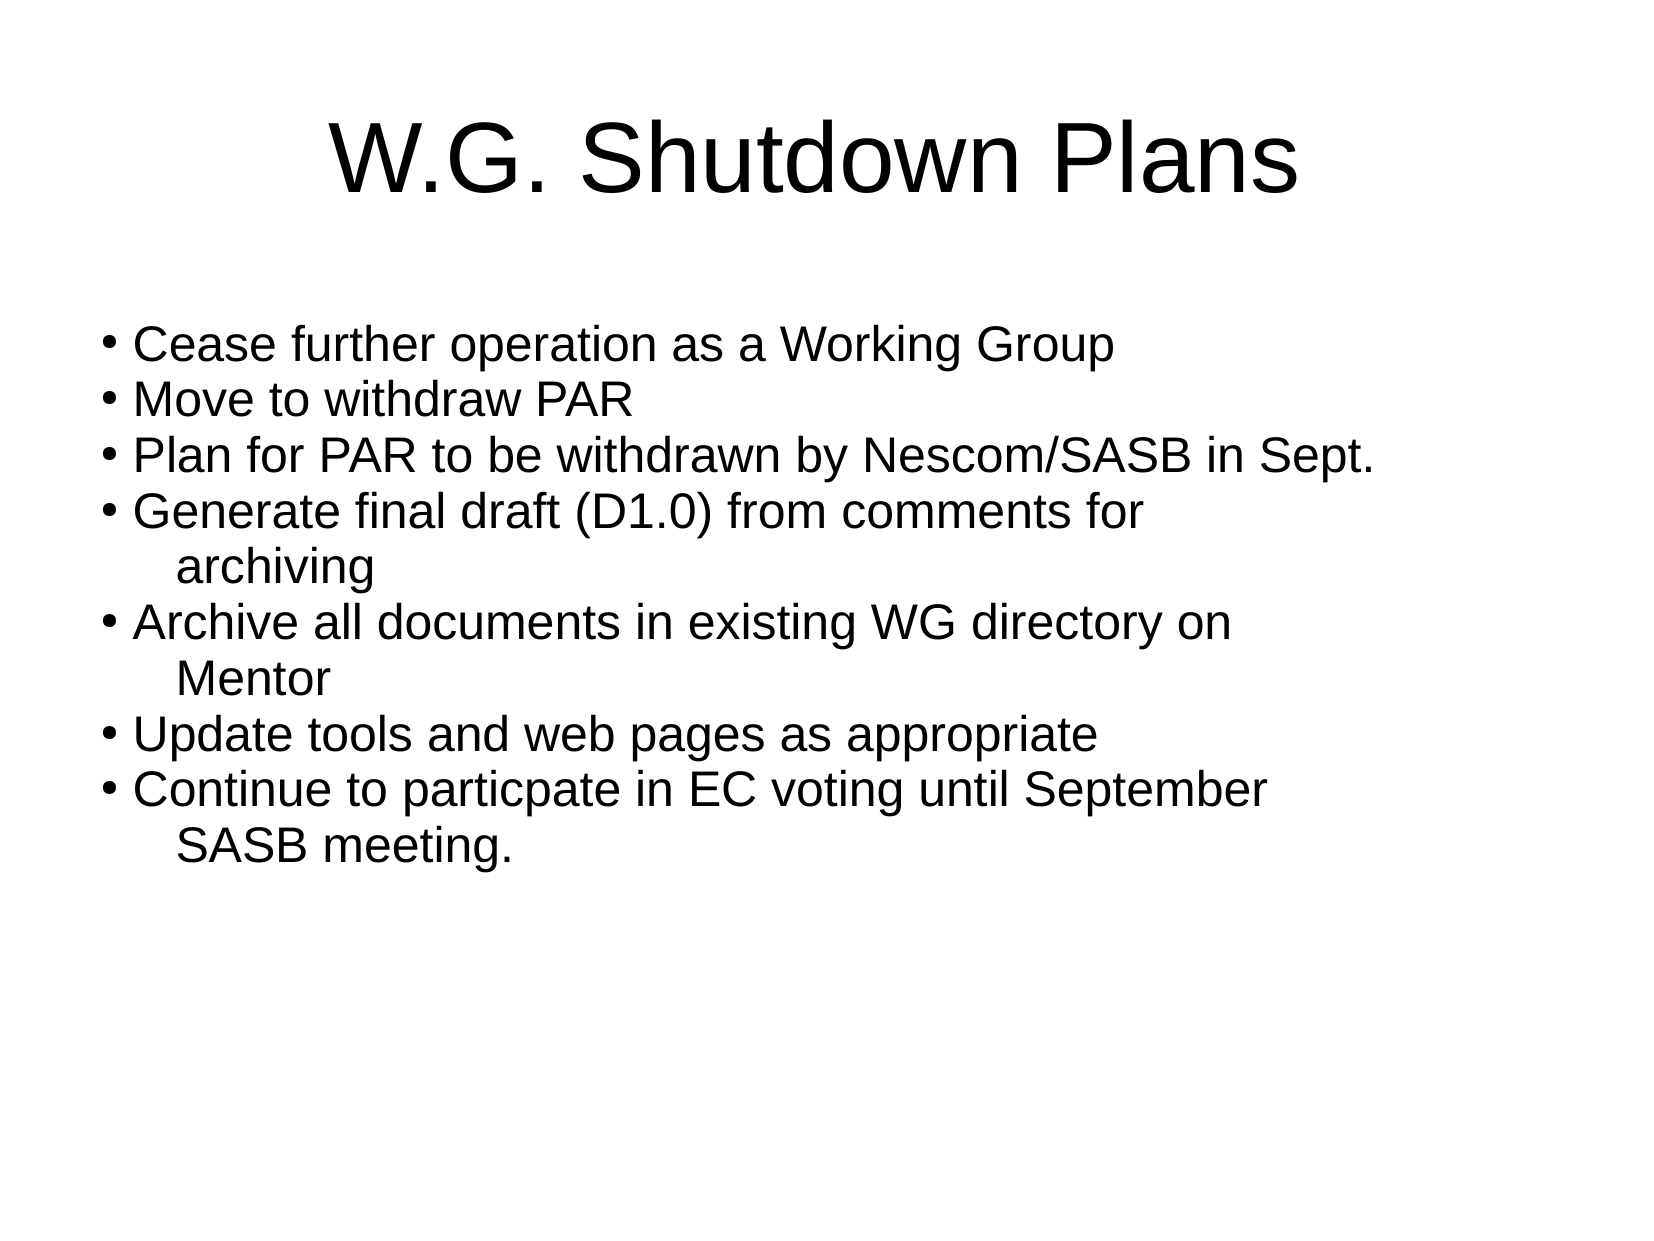

W.G. Shutdown Plans
 Cease further operation as a Working Group
 Move to withdraw PAR
 Plan for PAR to be withdrawn by Nescom/SASB in Sept.
 Generate final draft (D1.0) from comments for
	archiving
 Archive all documents in existing WG directory on
	Mentor
 Update tools and web pages as appropriate
 Continue to particpate in EC voting until September
	SASB meeting.